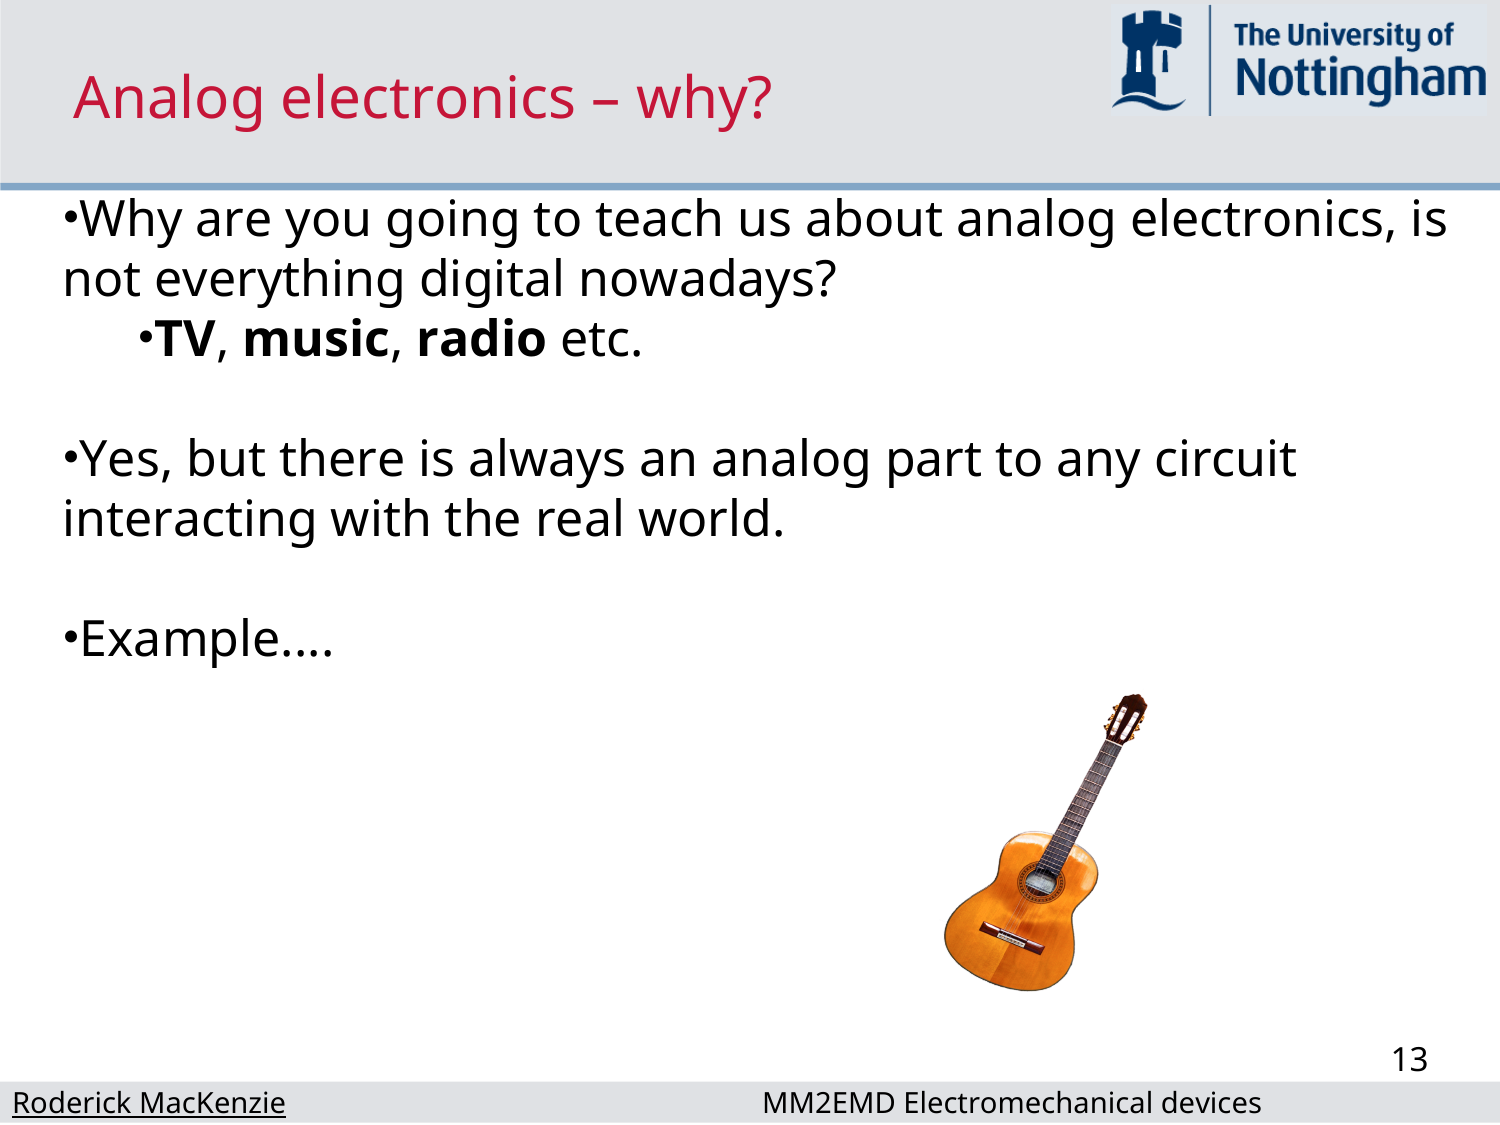

# Analog electronics – why?
Why are you going to teach us about analog electronics, is not everything digital nowadays?
TV, music, radio etc.
Yes, but there is always an analog part to any circuit interacting with the real world.
Example....